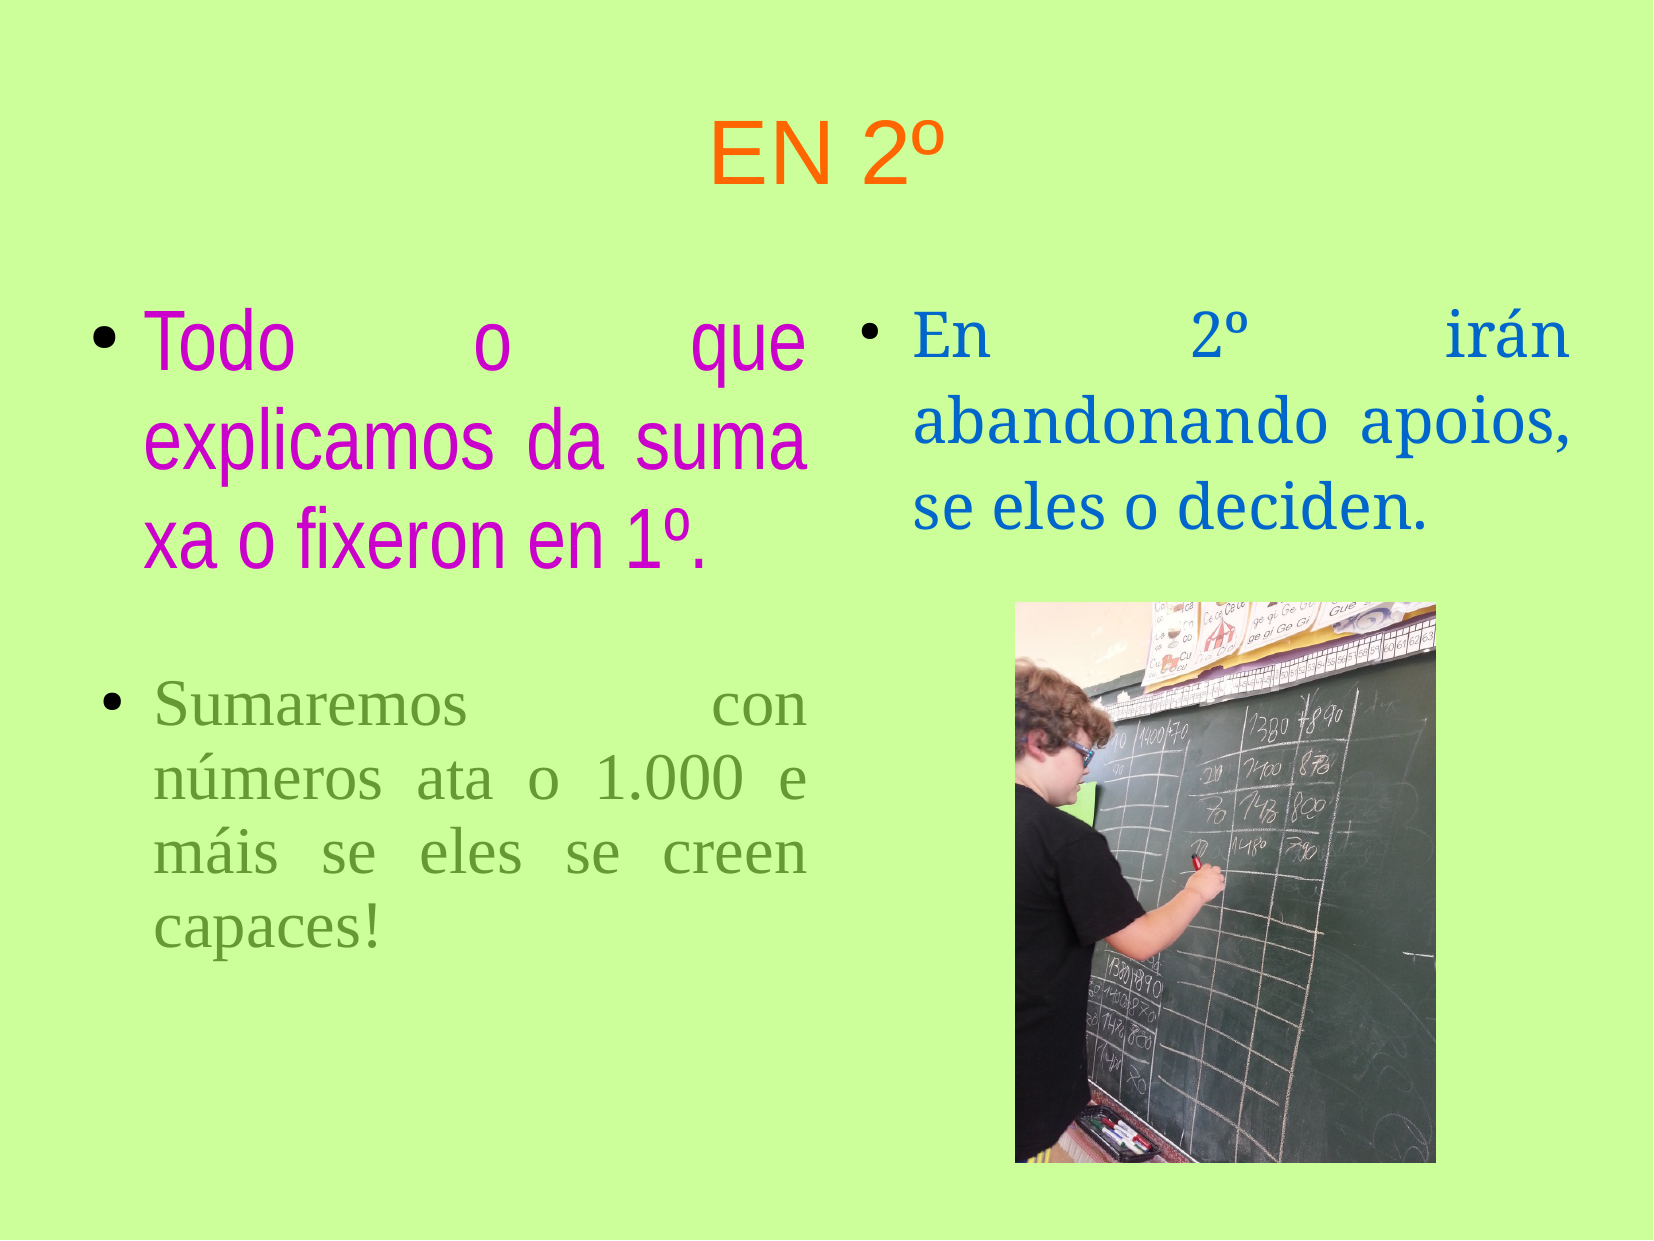

# EN 2º
Todo o que explicamos da suma xa o fixeron en 1º.
En 2º irán abandonando apoios, se eles o deciden.
Sumaremos con números ata o 1.000 e máis se eles se creen capaces!